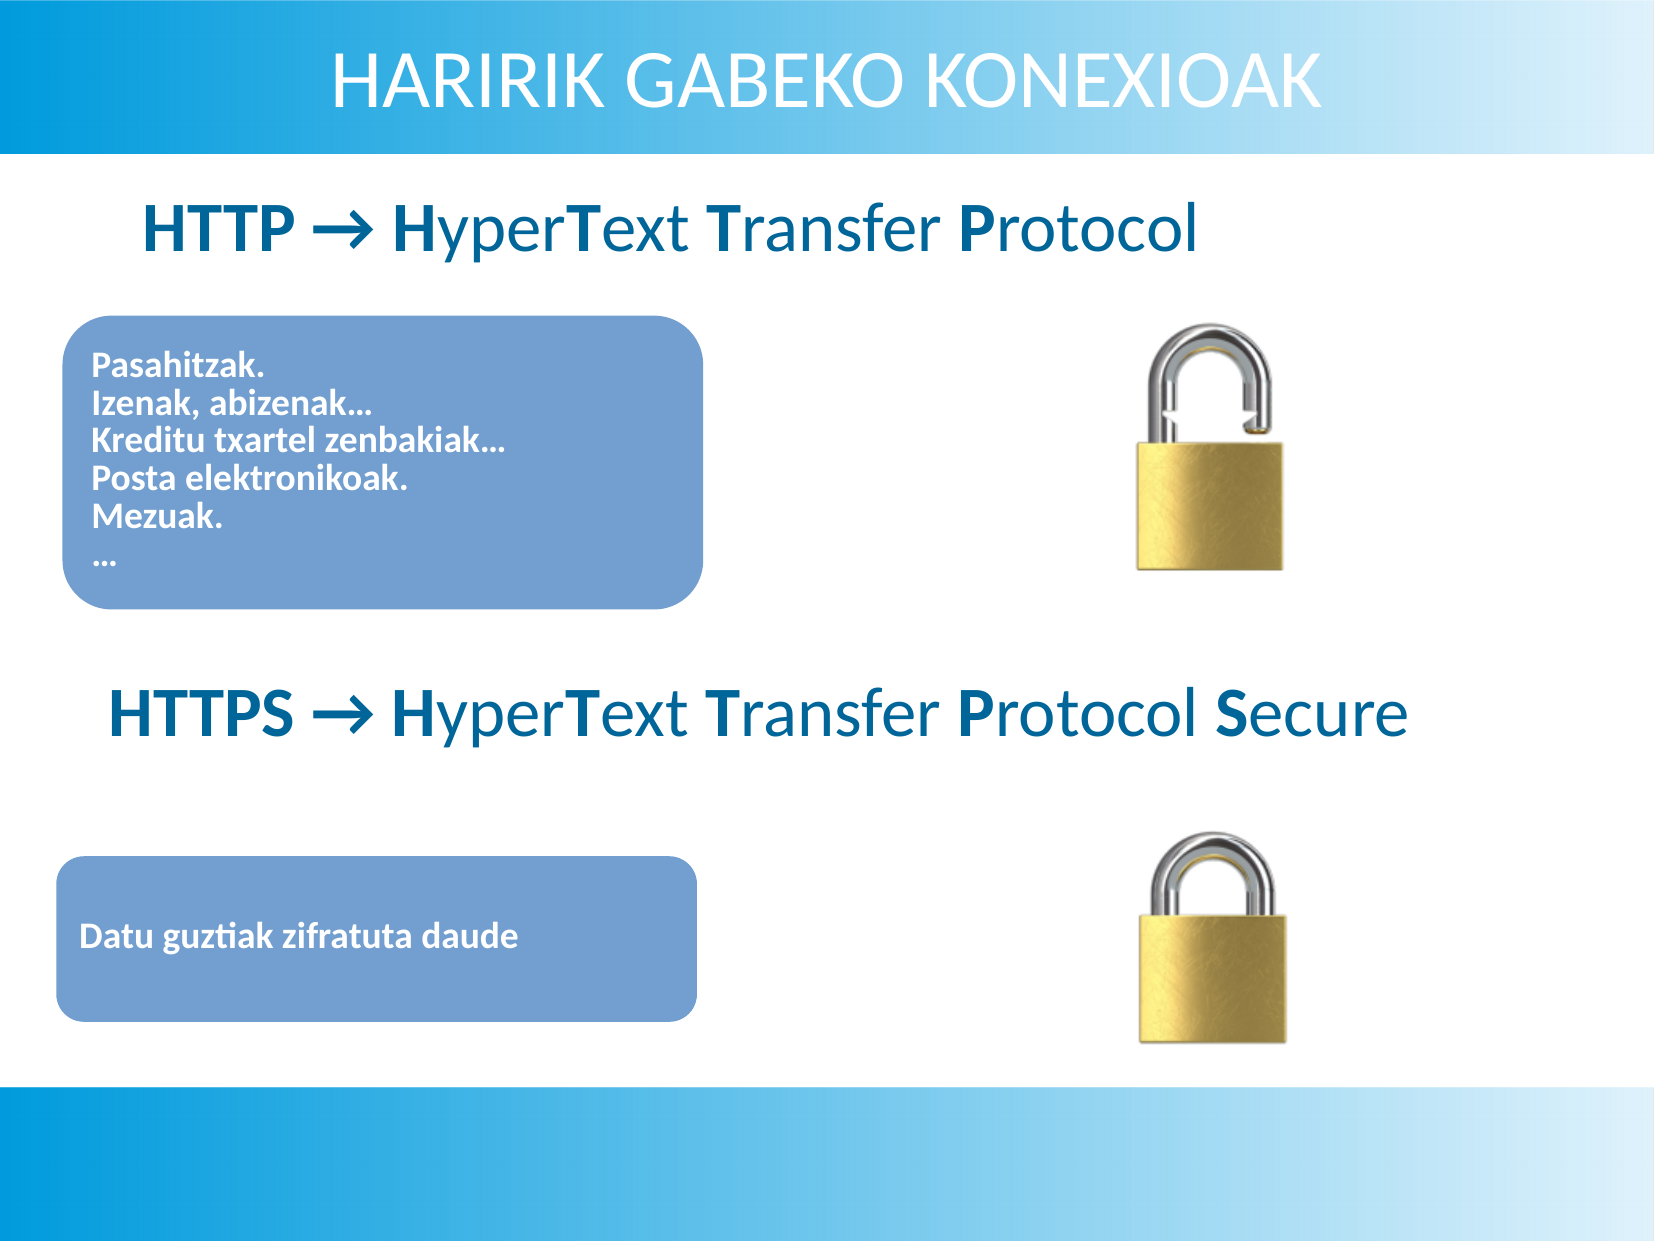

# HARIRIK GABEKO KONEXIOAK
HTTP → HyperText Transfer Protocol
Pasahitzak.
Izenak, abizenak…
Kreditu txartel zenbakiak…
Posta elektronikoak.
Mezuak.
…
HTTPS → HyperText Transfer Protocol Secure
Datu guztiak zifratuta daude